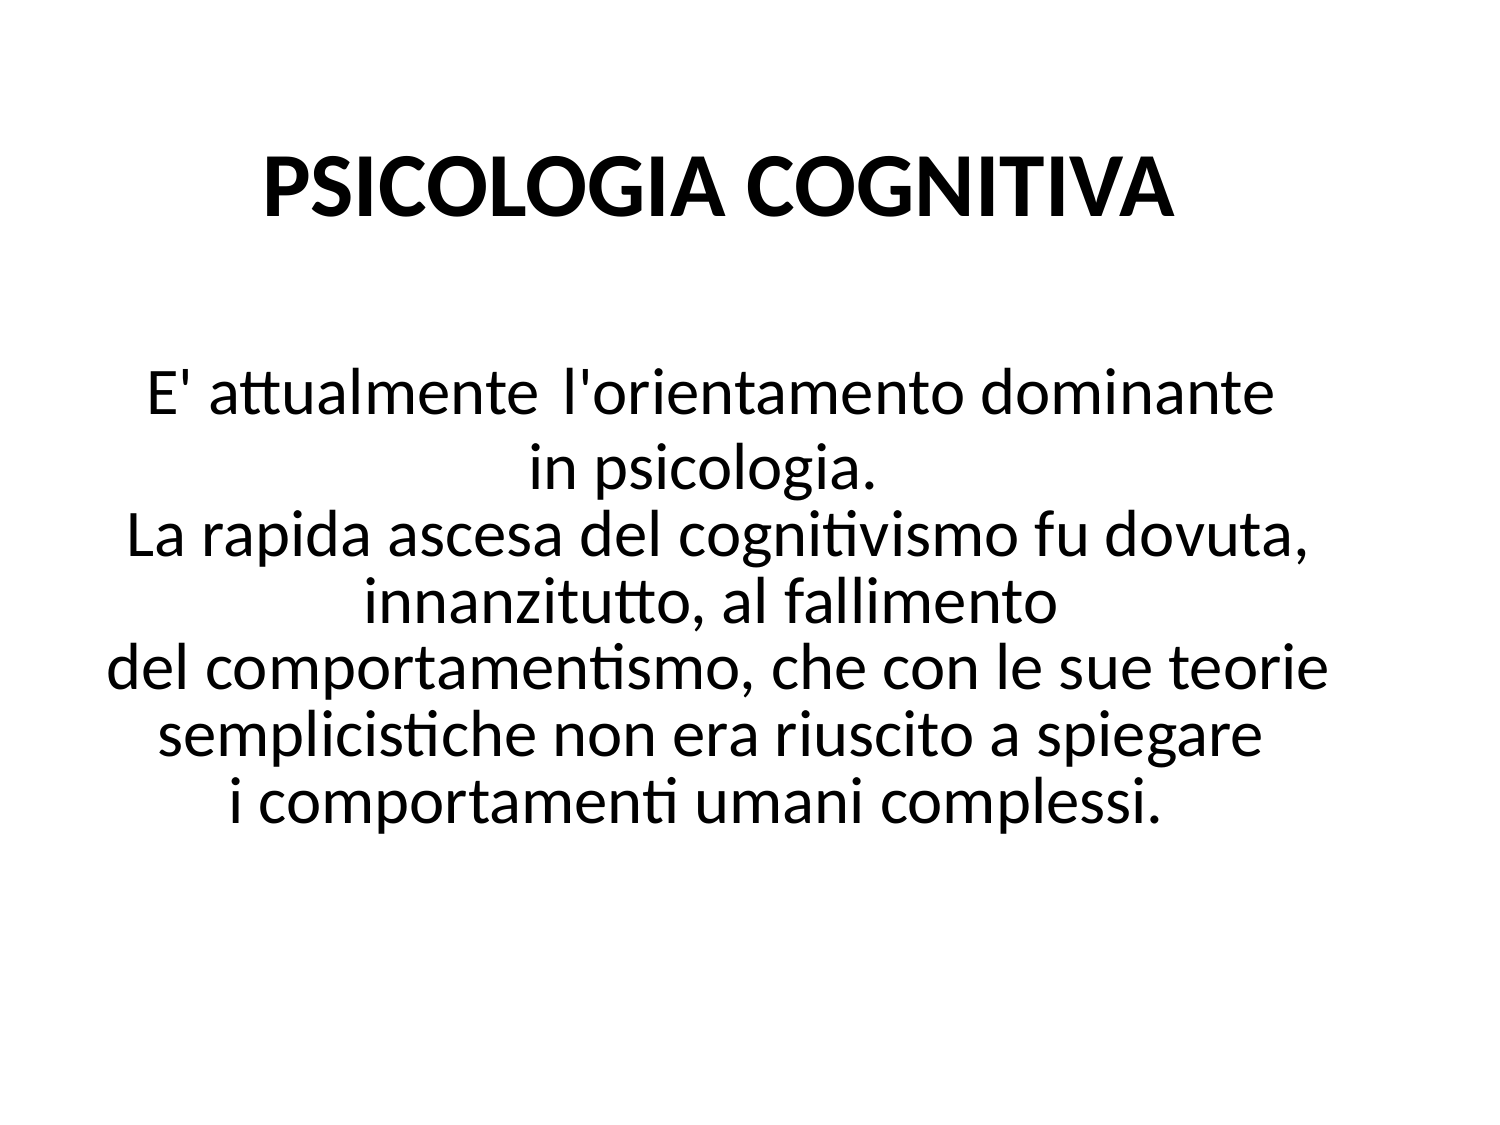

# PSICOLOGIA COGNITIVA E' attualmente l'orientamento dominante in psicologia. La rapida ascesa del cognitivismo fu dovuta, innanzitutto, al fallimento del comportamentismo, che con le sue teorie semplicistiche non era riuscito a spiegare i comportamenti umani complessi.